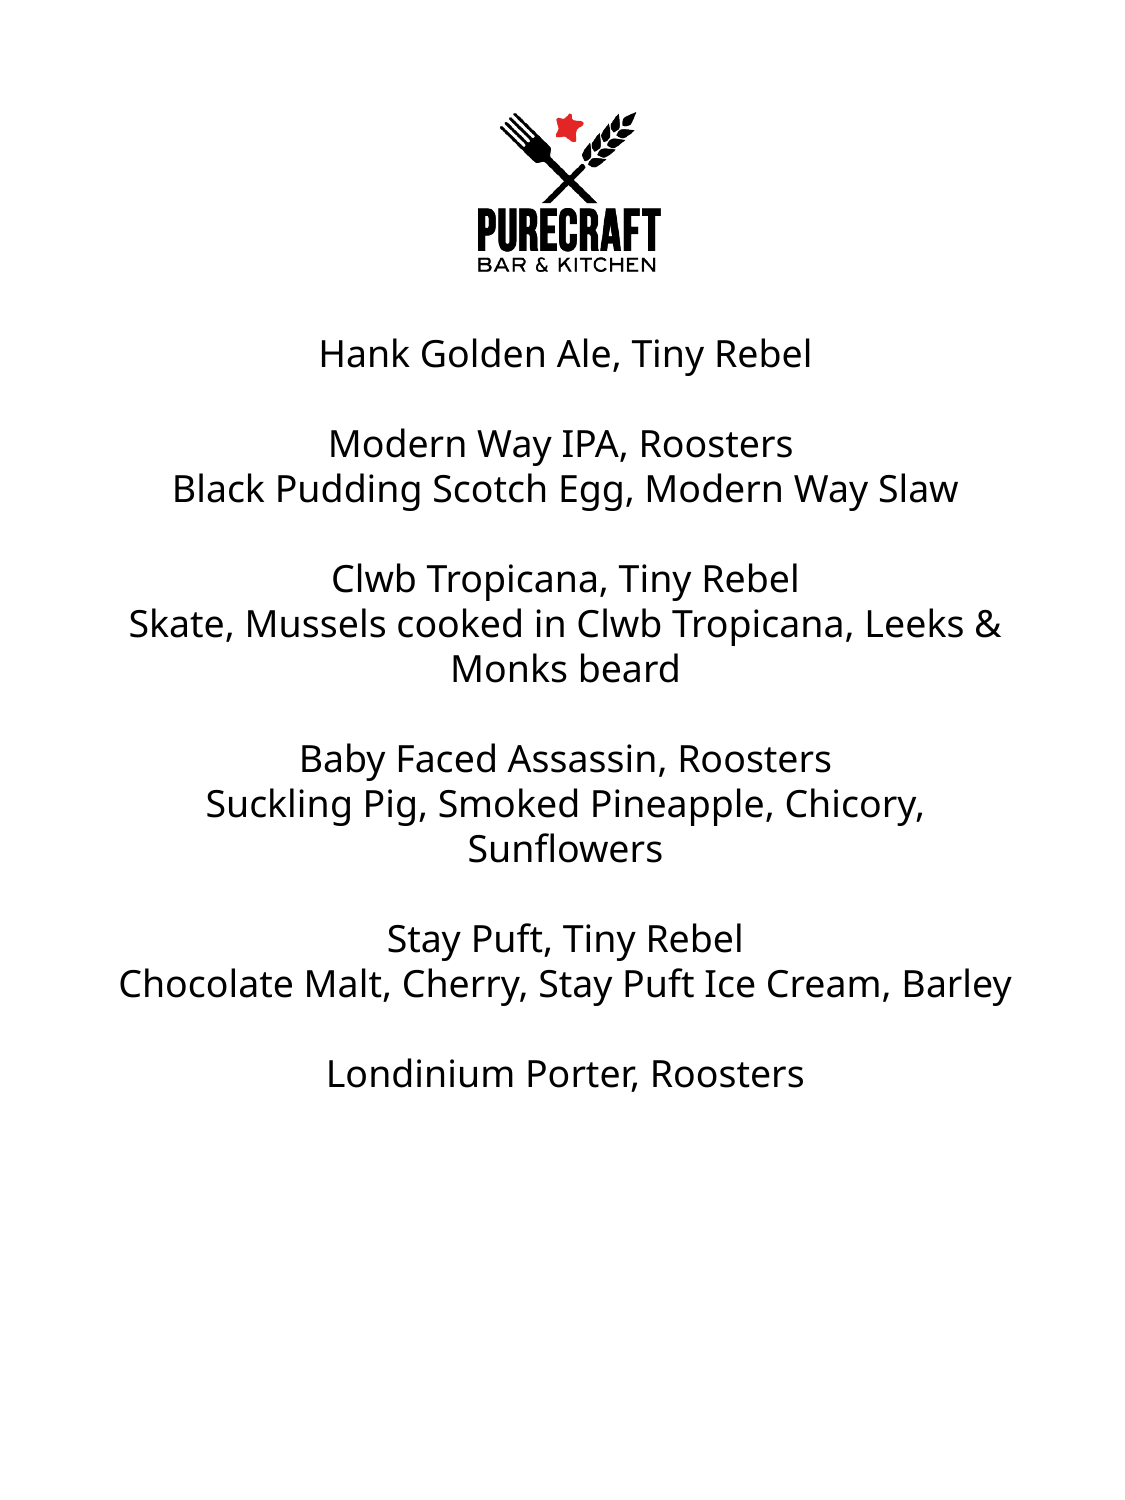

Hank Golden Ale, Tiny Rebel
Modern Way IPA, Roosters
Black Pudding Scotch Egg, Modern Way Slaw
Clwb Tropicana, Tiny Rebel
Skate, Mussels cooked in Clwb Tropicana, Leeks & Monks beard
Baby Faced Assassin, Roosters
Suckling Pig, Smoked Pineapple, Chicory, Sunflowers
Stay Puft, Tiny Rebel
Chocolate Malt, Cherry, Stay Puft Ice Cream, Barley
Londinium Porter, Roosters